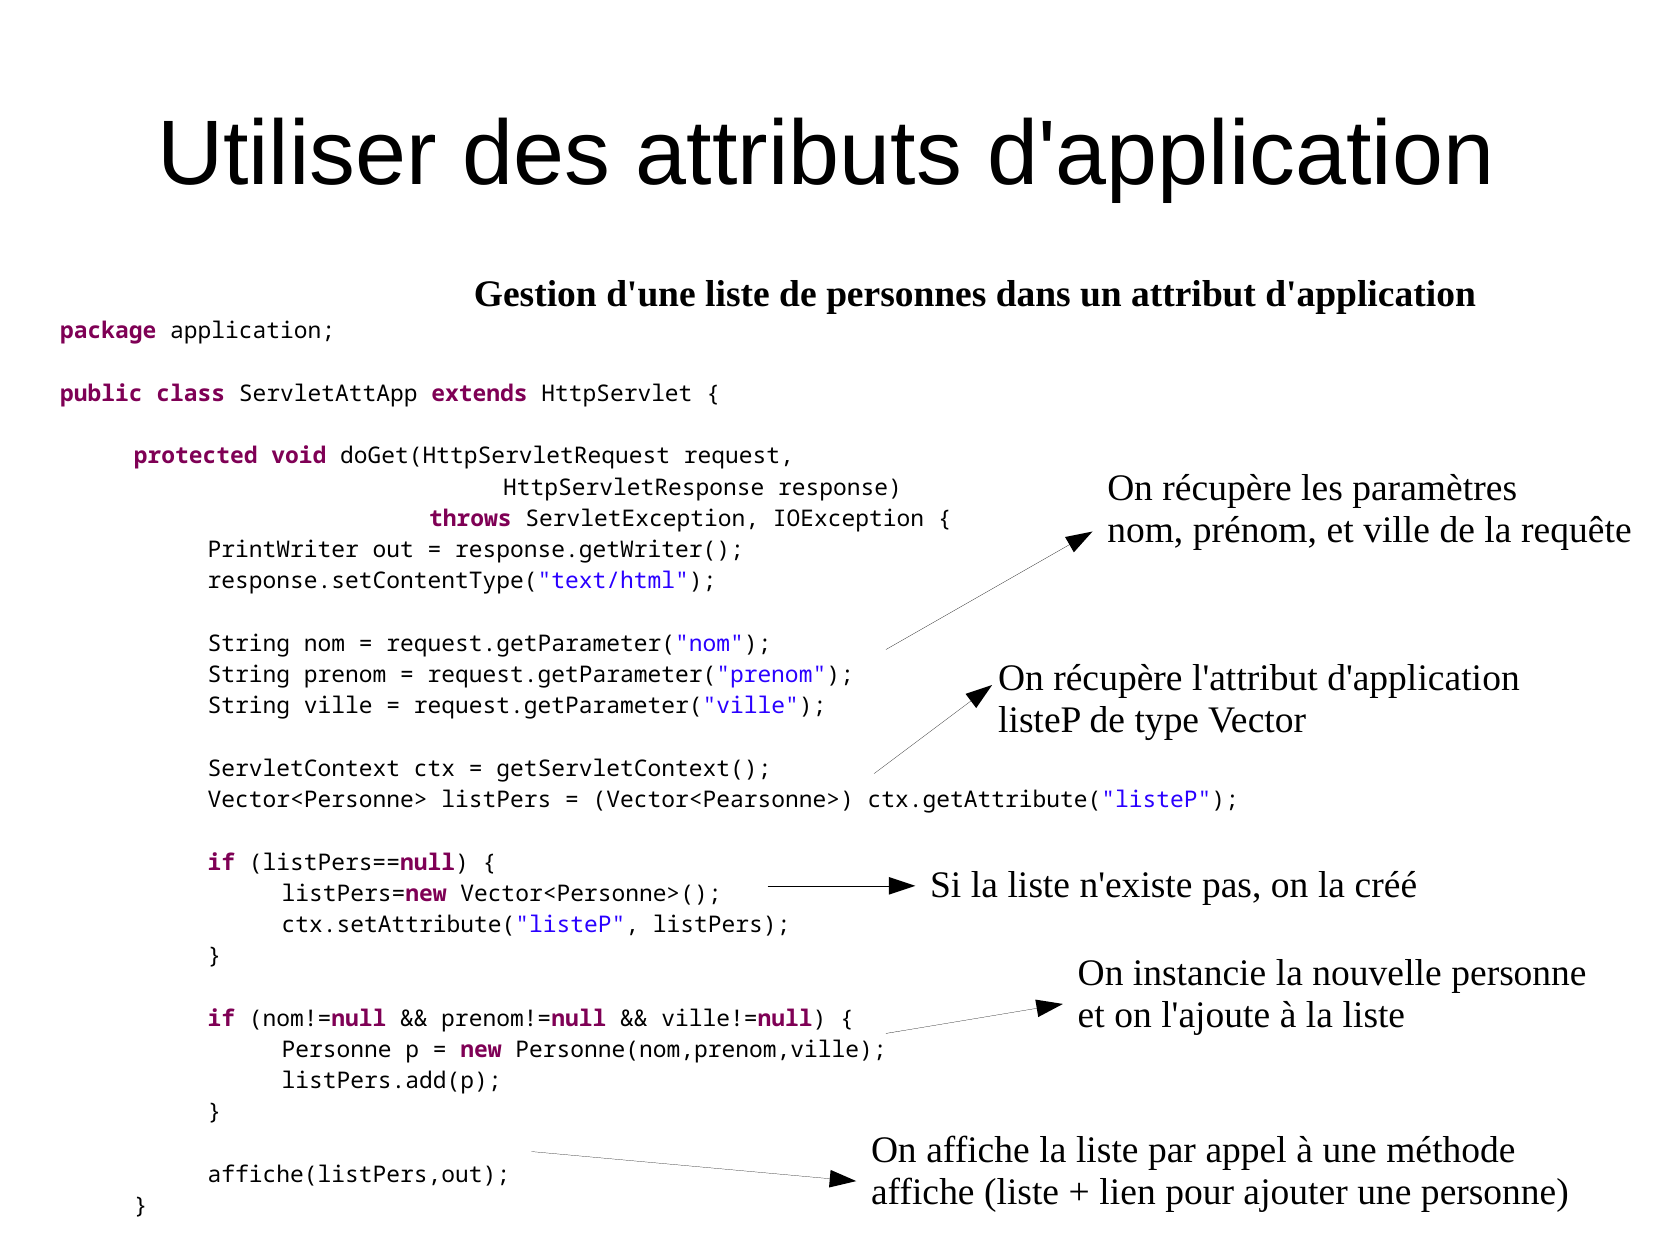

# Utiliser des attributs d'application
Gestion d'une liste de personnes dans un attribut d'application
package application;
public class ServletAttApp extends HttpServlet {
	protected void doGet(HttpServletRequest request,
						HttpServletResponse response)
					throws ServletException, IOException {
		PrintWriter out = response.getWriter();
		response.setContentType("text/html");
		String nom = request.getParameter("nom");
		String prenom = request.getParameter("prenom");
		String ville = request.getParameter("ville");
		ServletContext ctx = getServletContext();
		Vector<Personne> listPers = (Vector<Pearsonne>) ctx.getAttribute("listeP");
		if (listPers==null) {
			listPers=new Vector<Personne>();
			ctx.setAttribute("listeP", listPers);
		}
		if (nom!=null && prenom!=null && ville!=null) {
			Personne p = new Personne(nom,prenom,ville);
			listPers.add(p);
		}
		affiche(listPers,out);
	}
...
On récupère les paramètres
nom, prénom, et ville de la requête
On récupère l'attribut d'application
listeP de type Vector
Si la liste n'existe pas, on la créé
On instancie la nouvelle personne
et on l'ajoute à la liste
On affiche la liste par appel à une méthode
affiche (liste + lien pour ajouter une personne)